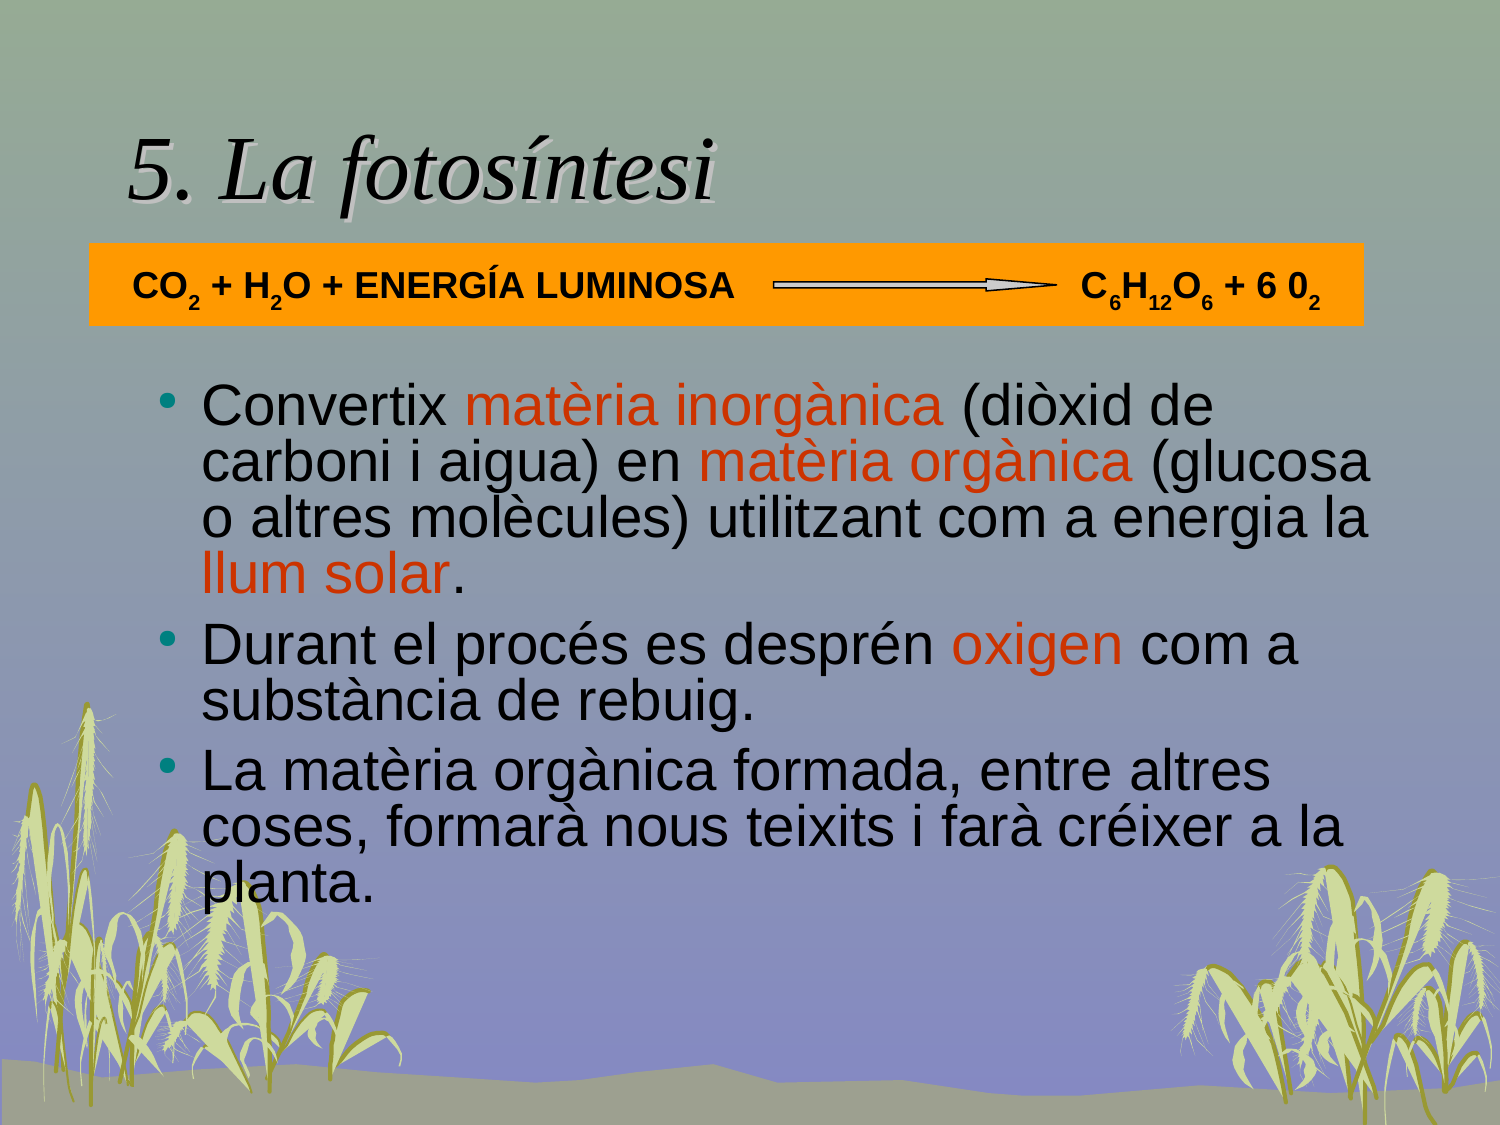

# 5. La fotosíntesi
| CO2 + H2O + ENERGÍA LUMINOSA C6H12O6 + 6 02 |
| --- |
Convertix matèria inorgànica (diòxid de carboni i aigua) en matèria orgànica (glucosa o altres molècules) utilitzant com a energia la llum solar.
Durant el procés es desprén oxigen com a substància de rebuig.
La matèria orgànica formada, entre altres coses, formarà nous teixits i farà créixer a la planta.